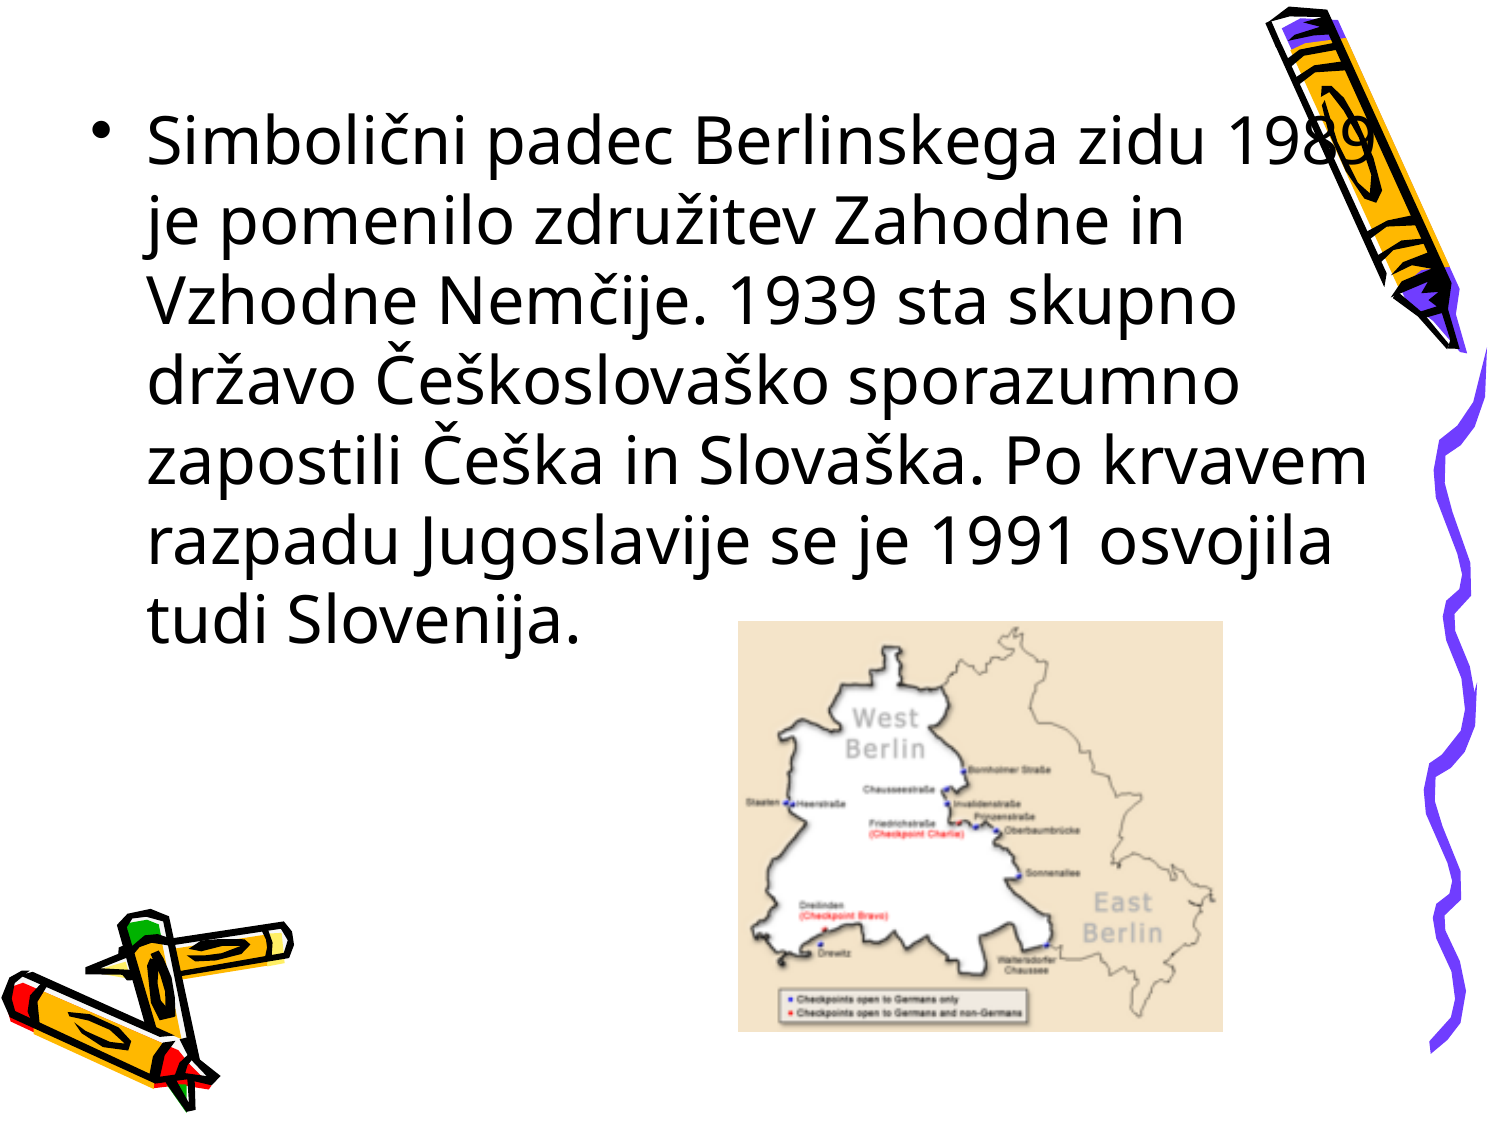

#
Simbolični padec Berlinskega zidu 1989 je pomenilo združitev Zahodne in Vzhodne Nemčije. 1939 sta skupno državo Češkoslovaško sporazumno zapostili Češka in Slovaška. Po krvavem razpadu Jugoslavije se je 1991 osvojila tudi Slovenija.